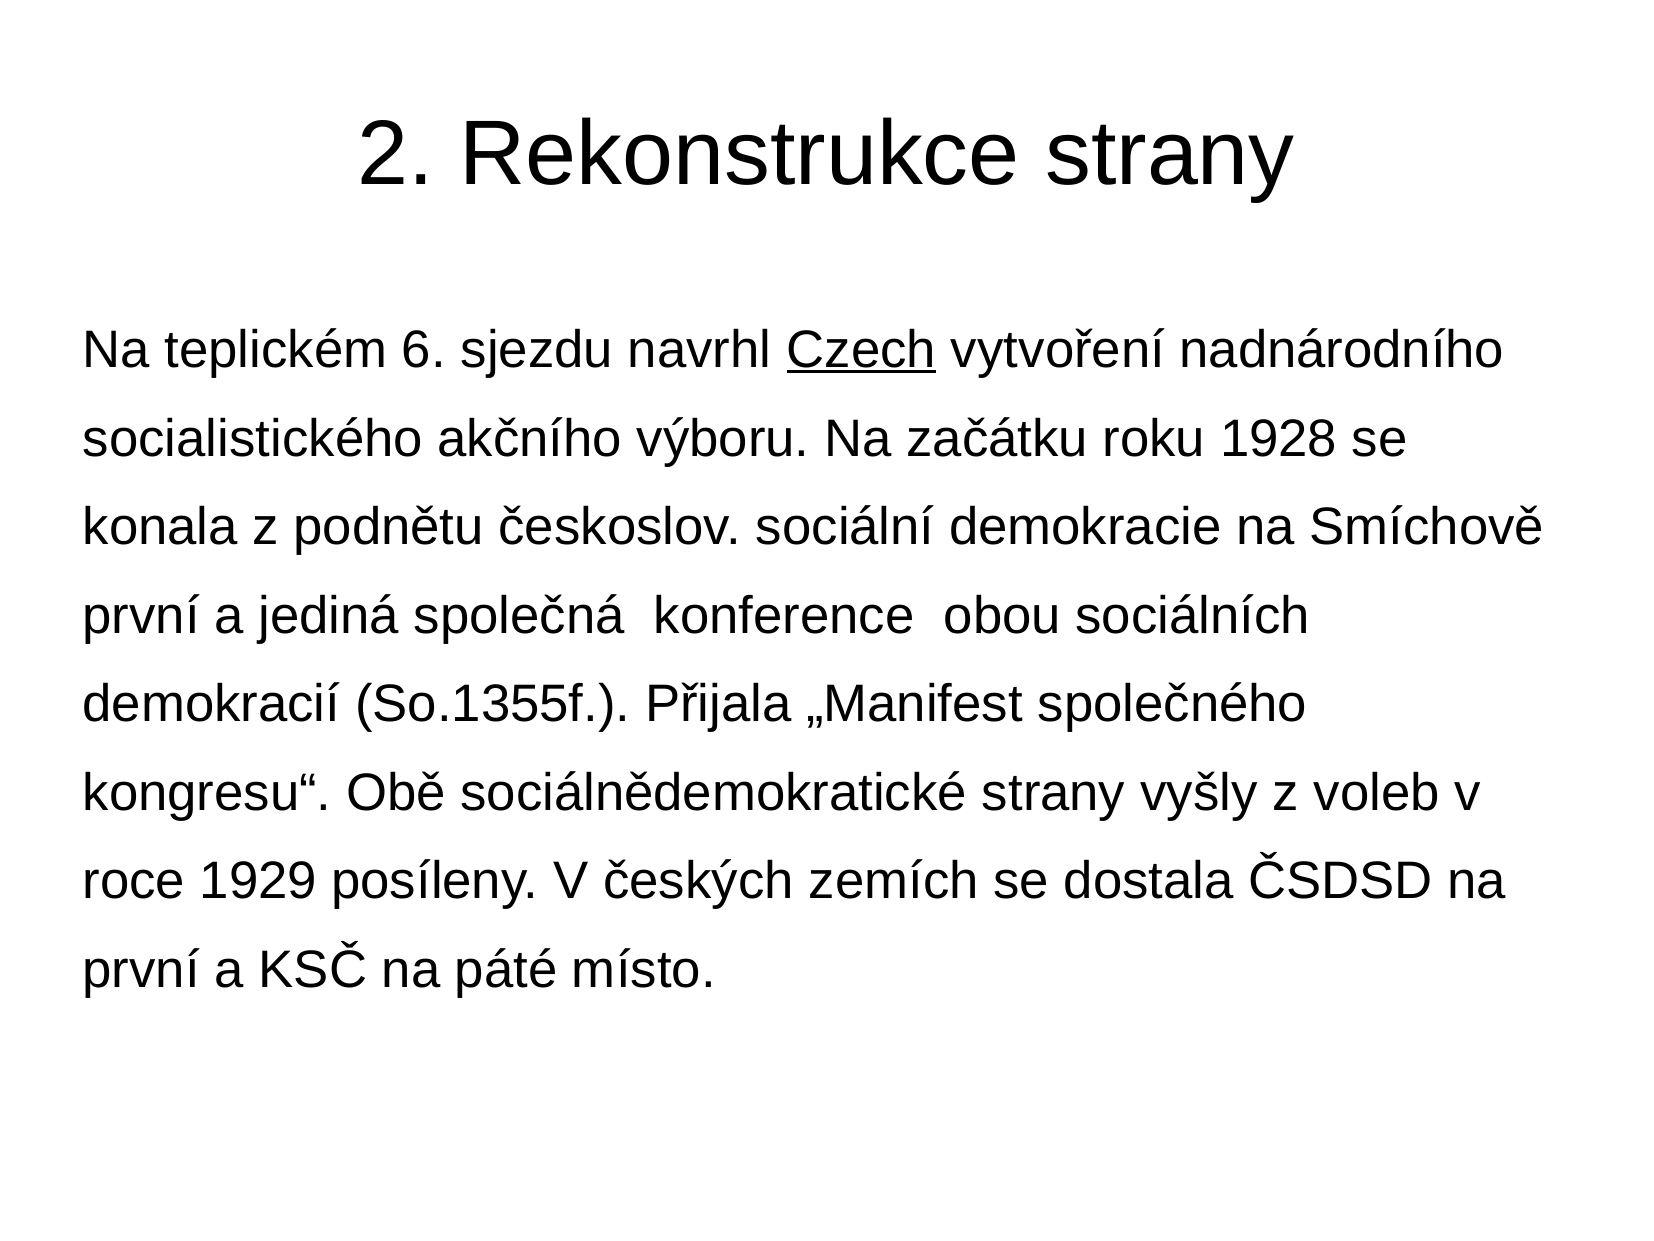

# 2. Rekonstrukce strany
Na teplickém 6. sjezdu navrhl Czech vytvoření nadnárodního socialistického akčního výboru. Na začátku roku 1928 se konala z podnětu českoslov. sociální demokracie na Smíchově první a jediná společná konference obou sociálních demokracií (So.1355f.). Přijala „Manifest společného kongresu“. Obě sociálnědemokratické strany vyšly z voleb v roce 1929 posíleny. V českých zemích se dostala ČSDSD na první a KSČ na páté místo.